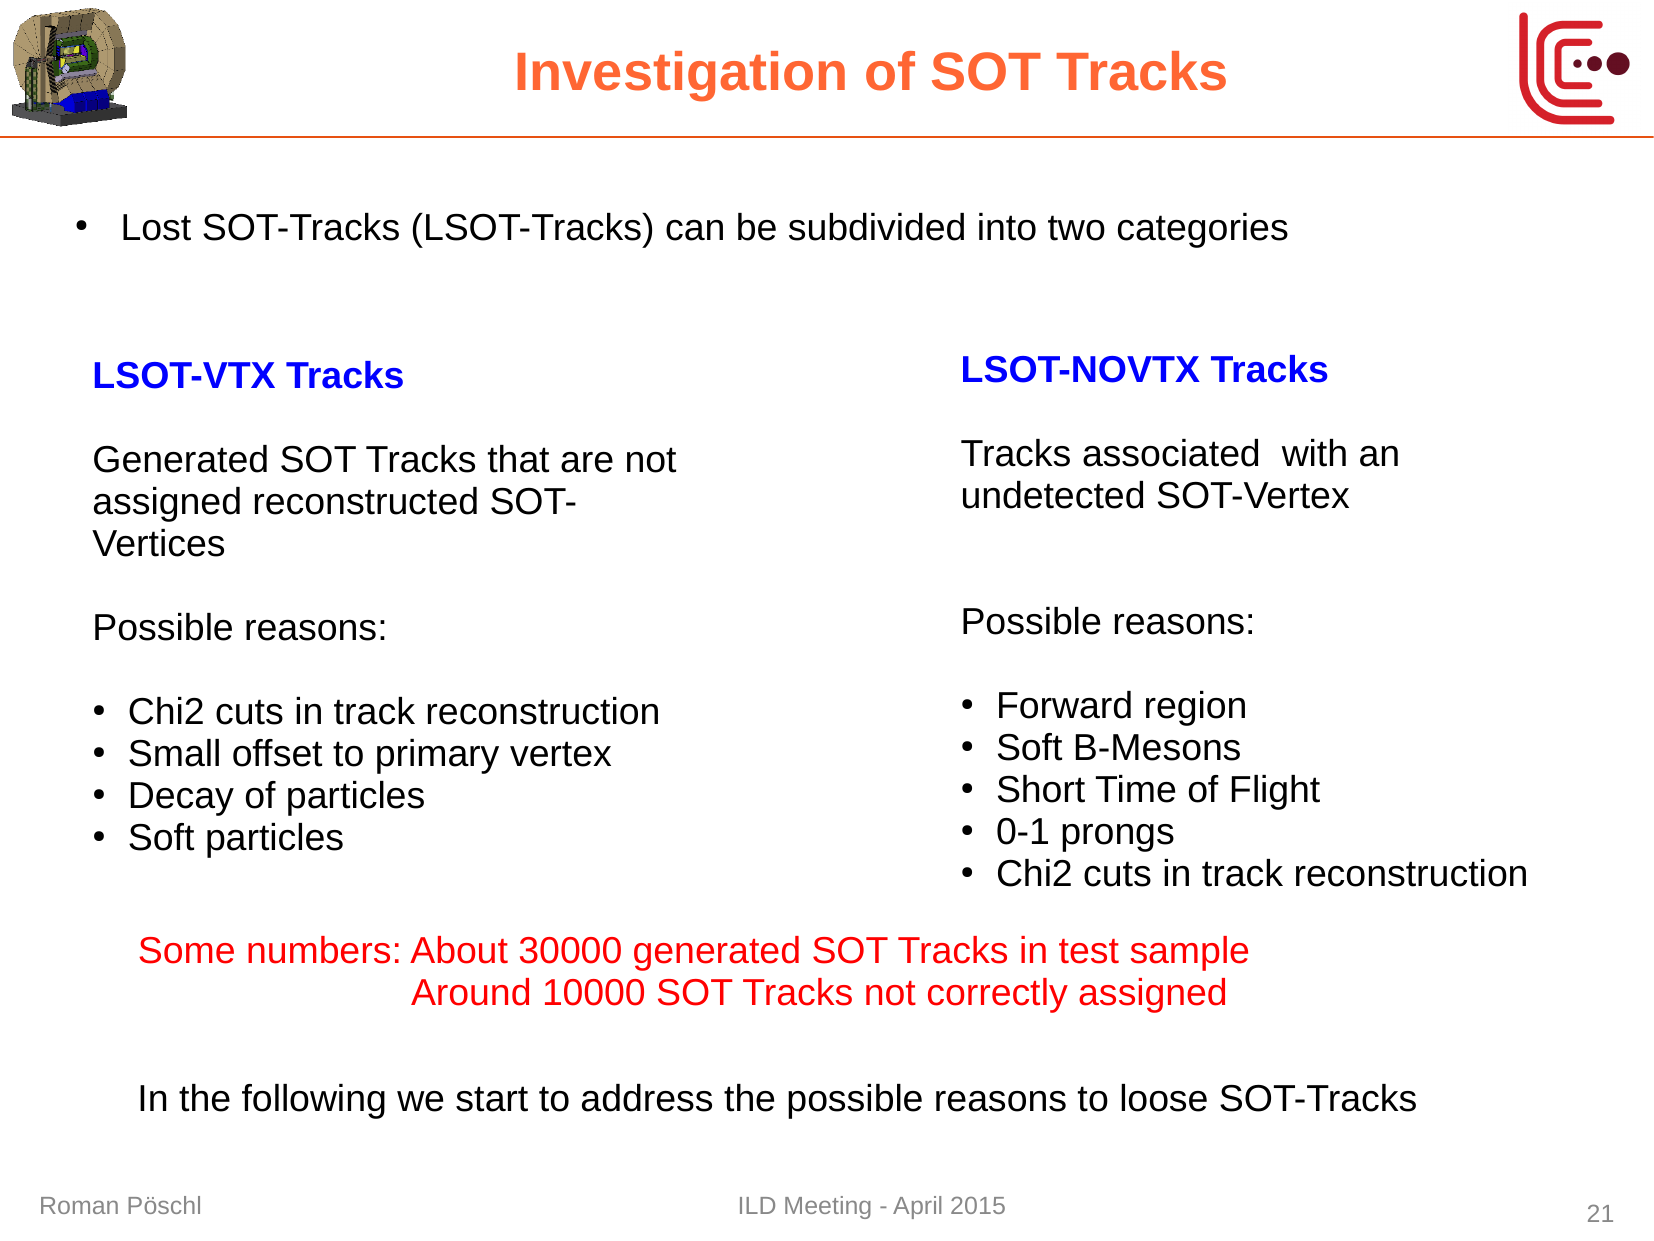

# Investigation of SOT Tracks
 Lost SOT-Tracks (LSOT-Tracks) can be subdivided into two categories
LSOT-NOVTX Tracks
Tracks associated with an undetected SOT-Vertex
Possible reasons:
Forward region
Soft B-Mesons
Short Time of Flight
0-1 prongs
Chi2 cuts in track reconstruction
LSOT-VTX Tracks
Generated SOT Tracks that are not assigned reconstructed SOT-Vertices
Possible reasons:
Chi2 cuts in track reconstruction
Small offset to primary vertex
Decay of particles
Soft particles
Some numbers: About 30000 generated SOT Tracks in test sample
 Around 10000 SOT Tracks not correctly assigned
In the following we start to address the possible reasons to loose SOT-Tracks